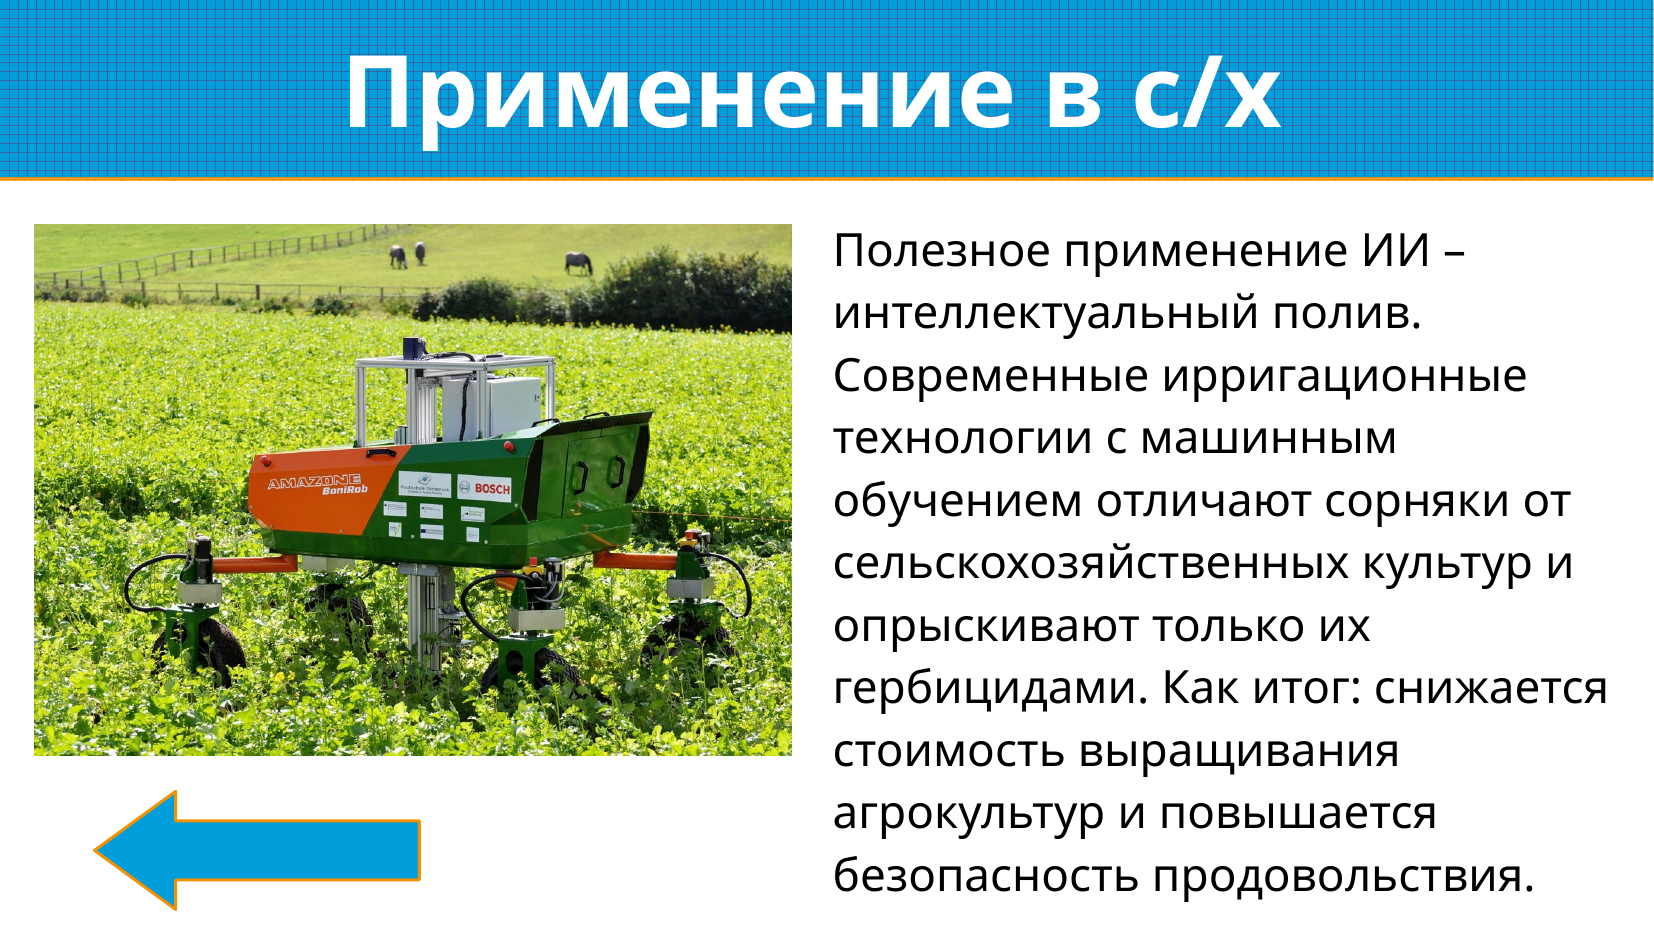

Применение в с/х
Полезное применение ИИ – интеллектуальный полив. Современные ирригационные технологии с машинным обучением отличают сорняки от сельскохозяйственных культур и опрыскивают только их гербицидами. Как итог: снижается стоимость выращивания агрокультур и повышается безопасность продовольствия.